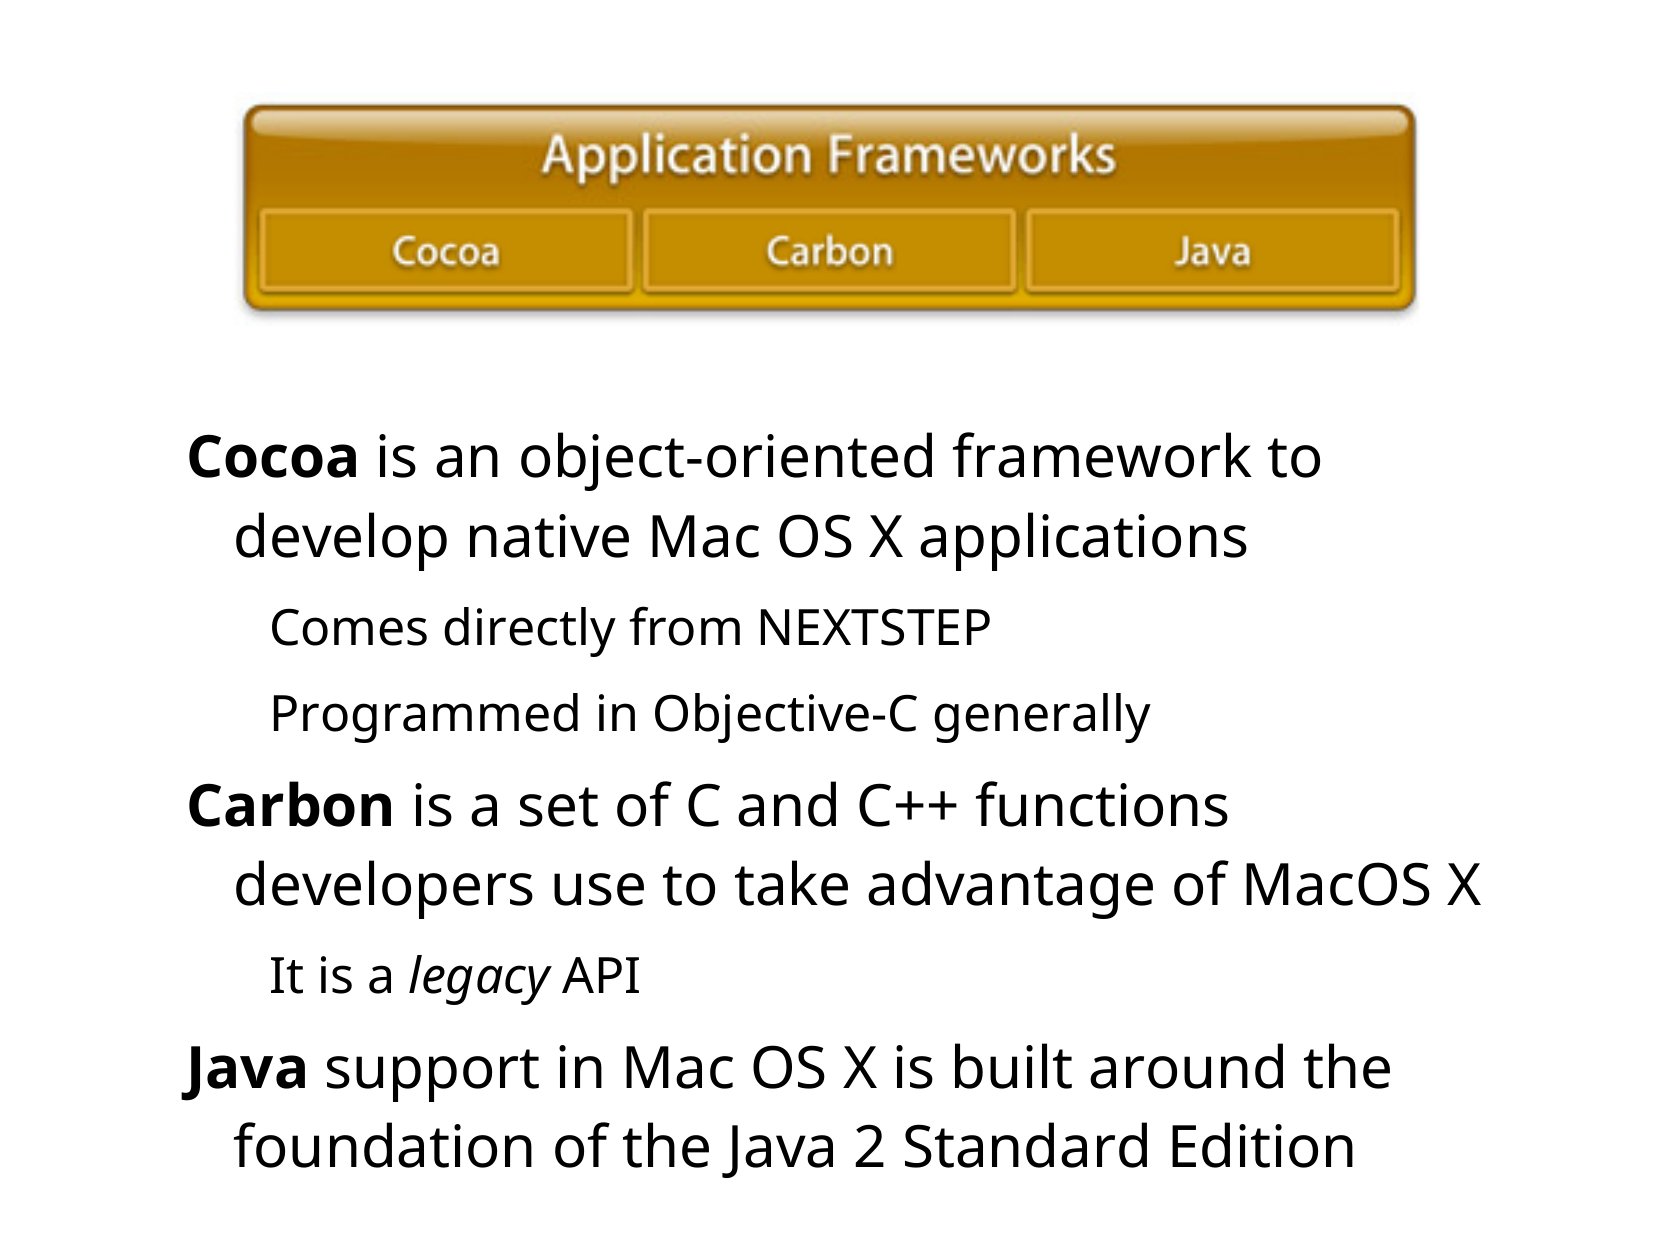

# Cocoa is an object-oriented framework to develop native Mac OS X applications
Comes directly from NEXTSTEP
Programmed in Objective-C generally
Carbon is a set of C and C++ functions developers use to take advantage of MacOS X
It is a legacy API
Java support in Mac OS X is built around the foundation of the Java 2 Standard Edition